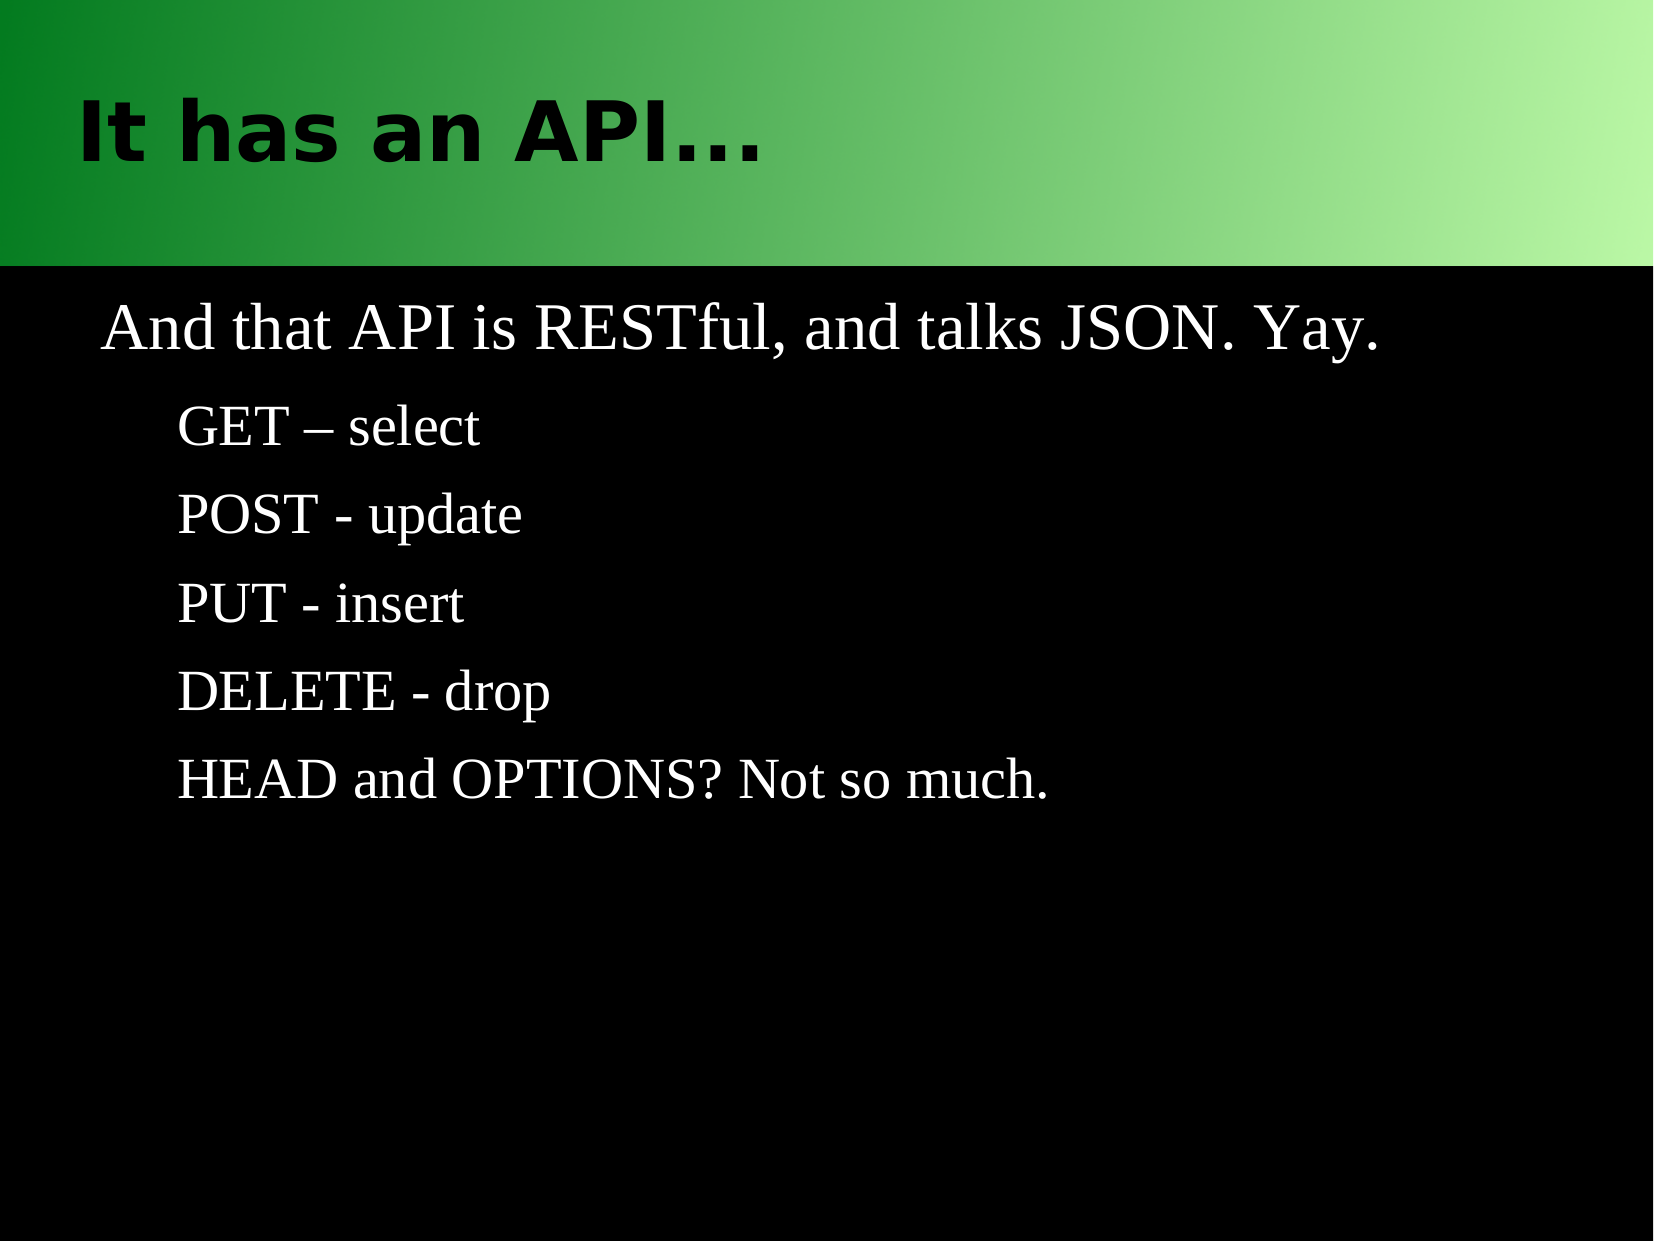

# It has an API...
And that API is RESTful, and talks JSON. Yay.
GET – select
POST - update
PUT - insert
DELETE - drop
HEAD and OPTIONS? Not so much.